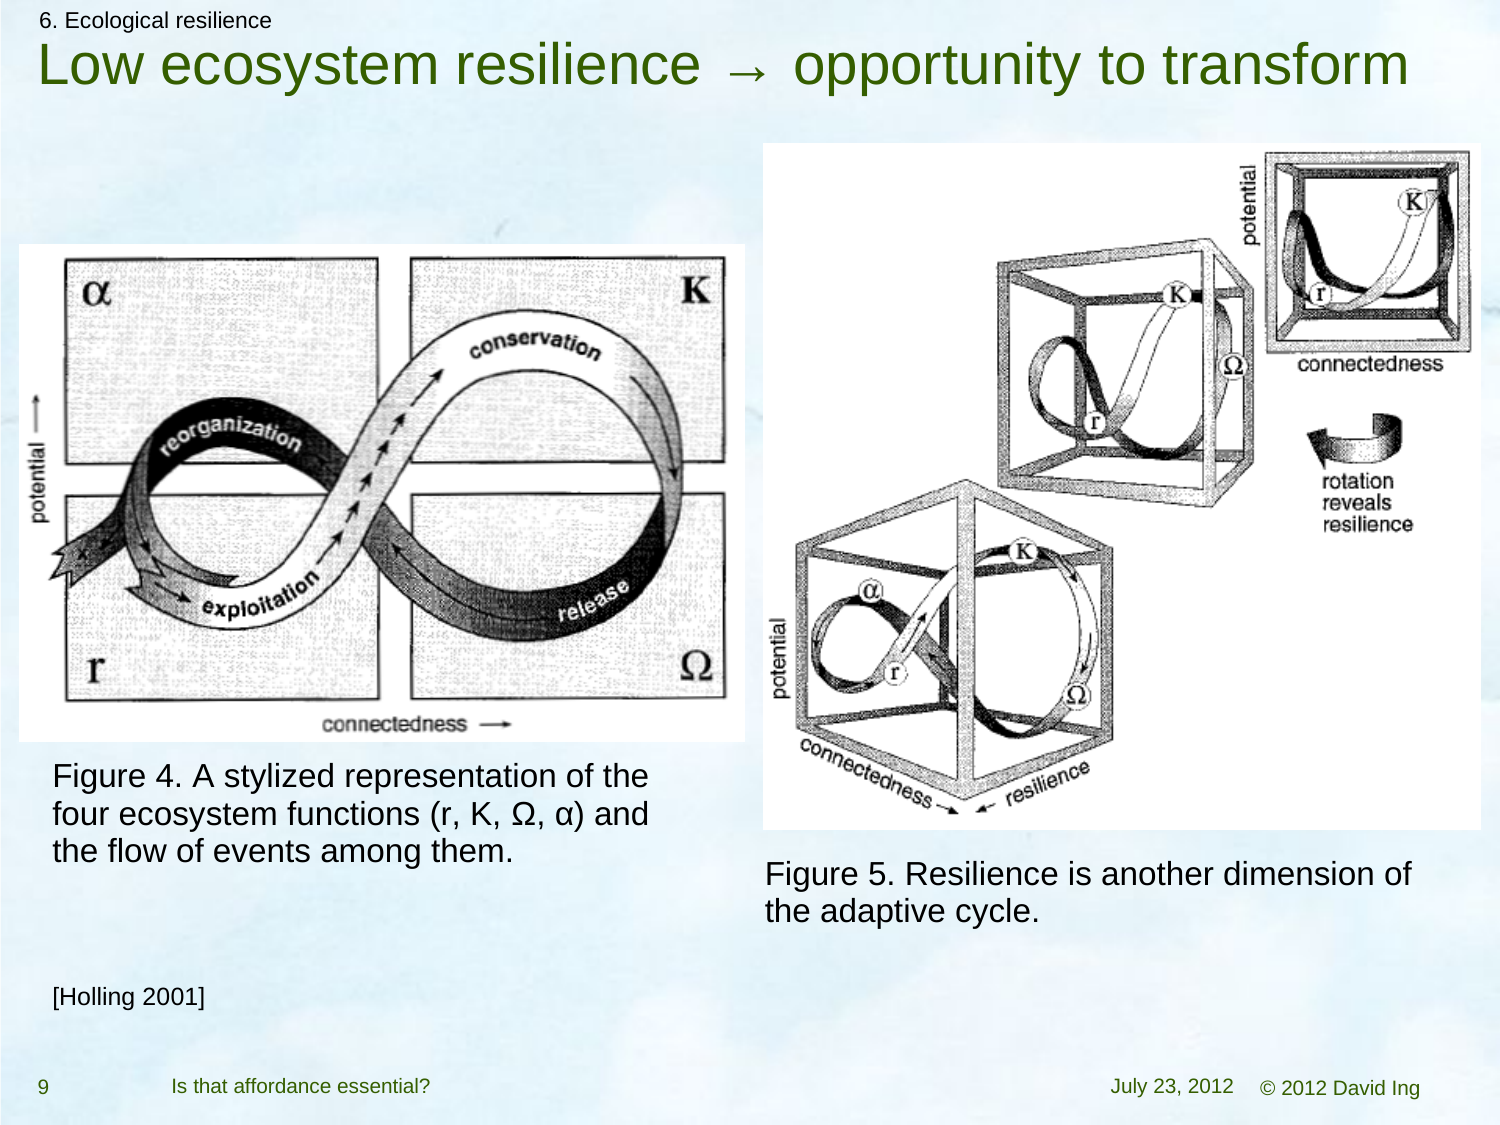

6. Ecological resilience
# Low ecosystem resilience → opportunity to transform
Figure 4. A stylized representation of the four ecosystem functions (r, K, Ω, α) and the flow of events among them.
Figure 5. Resilience is another dimension of the adaptive cycle.
[Holling 2001]
Is that affordance essential?
July 23, 2012
9